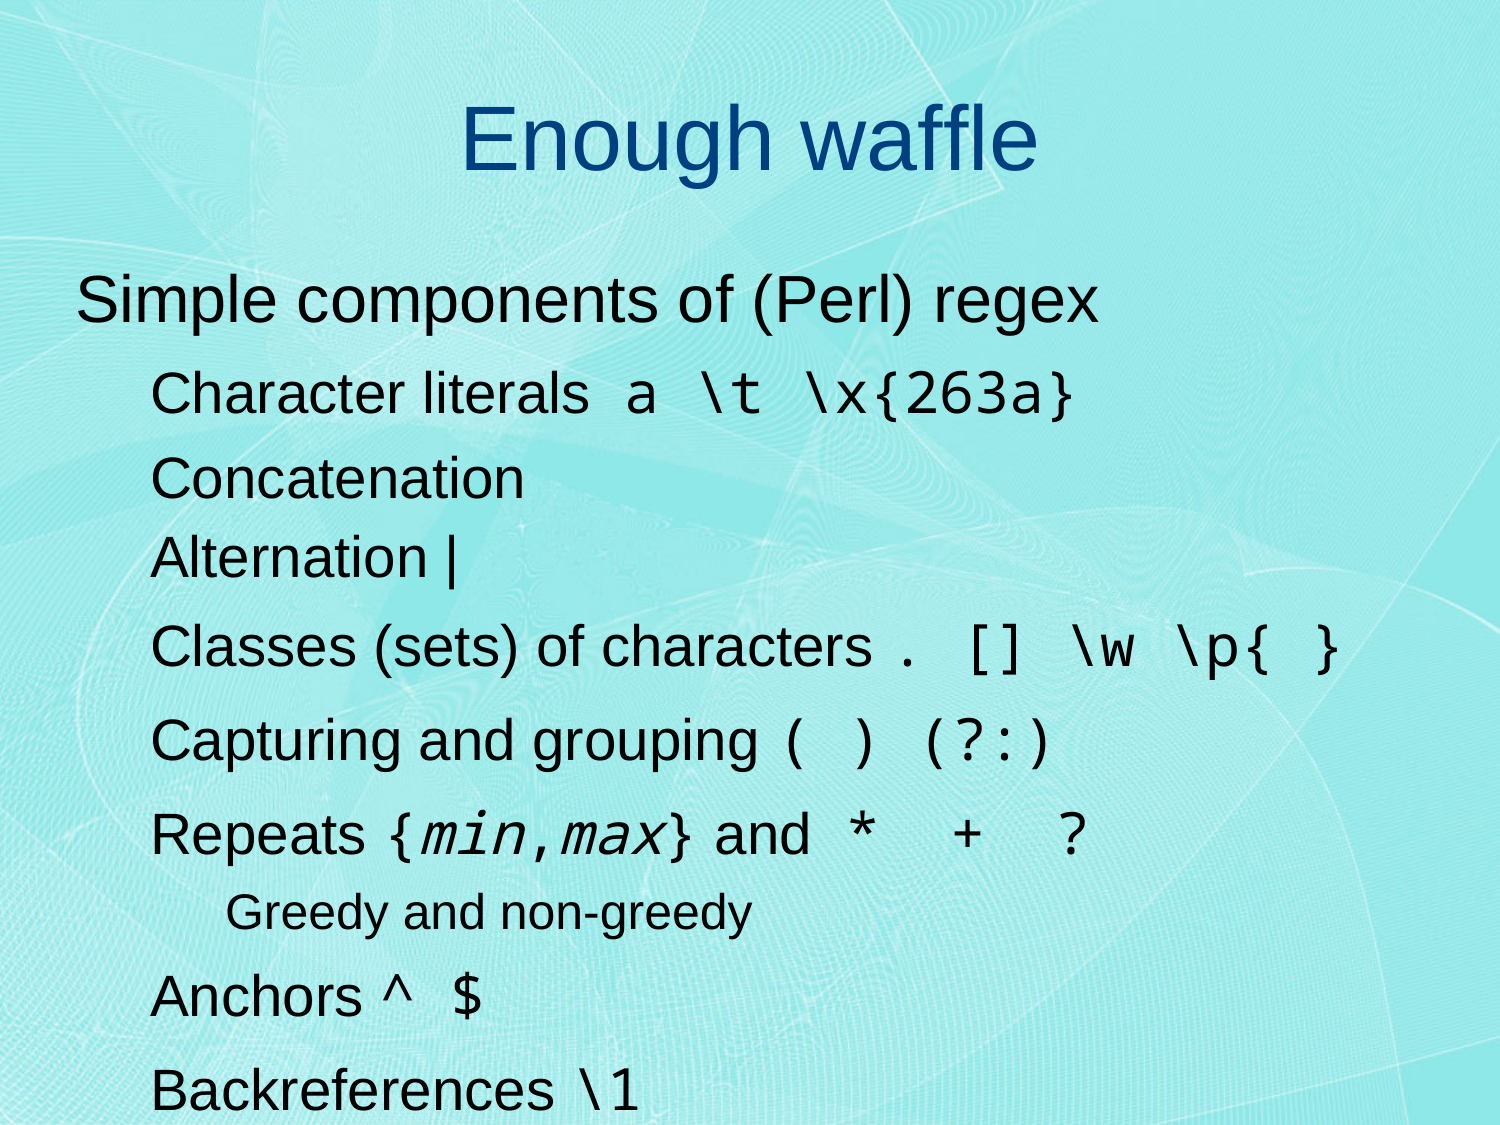

# Enough waffle
Simple components of (Perl) regex
Character literals a \t \x{263a}
Concatenation
Alternation |
Classes (sets) of characters . [] \w \p{ }
Capturing and grouping ( ) (?:)
Repeats {min,max} and * + ?
Greedy and non-greedy
Anchors ^ $
Backreferences \1